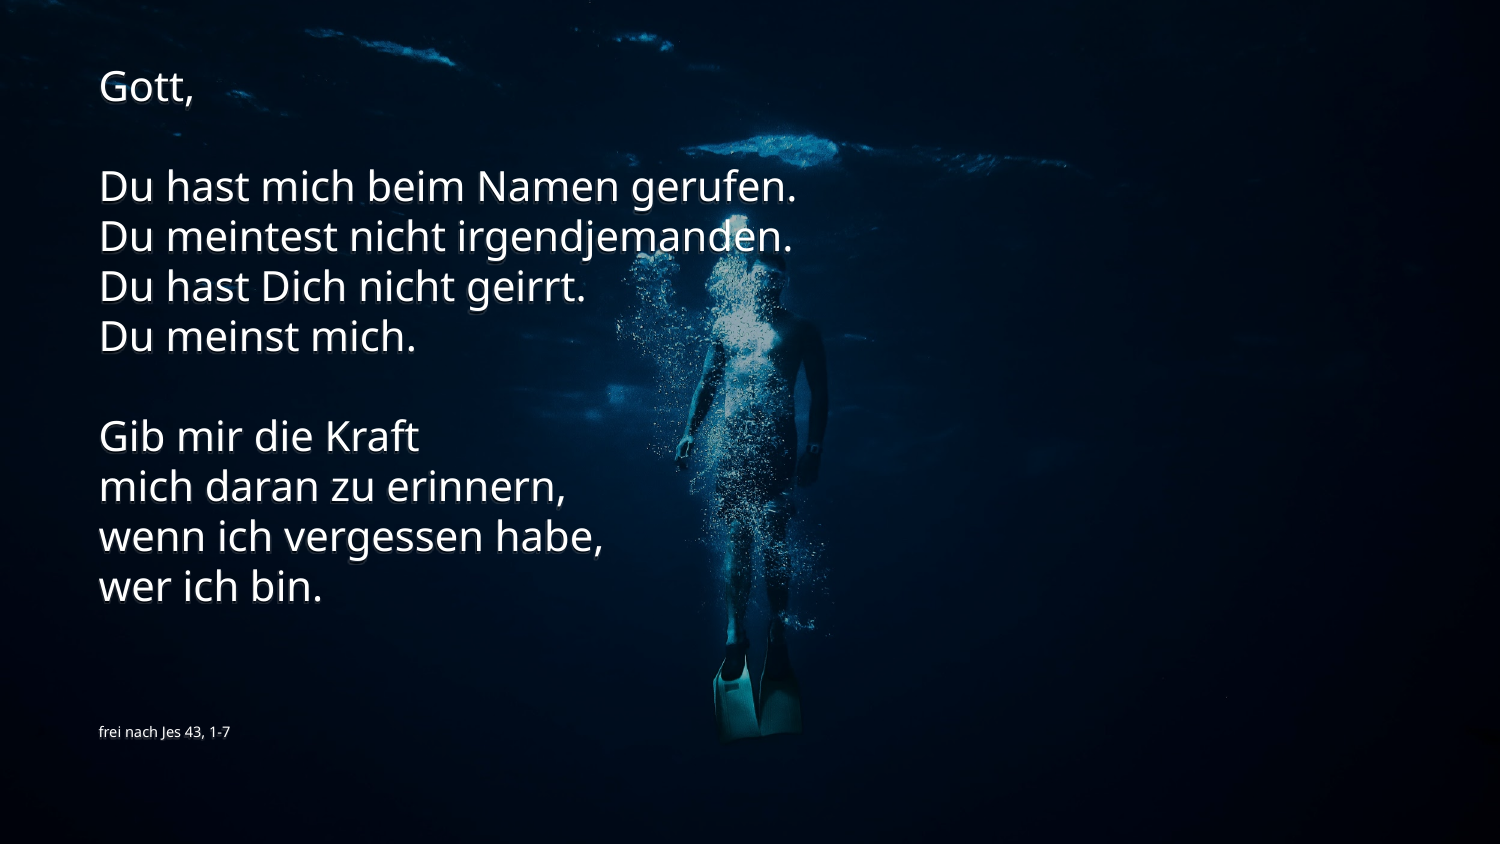

Gott,
Du hast mich beim Namen gerufen.
Du meintest nicht irgendjemanden.
Du hast Dich nicht geirrt.
Du meinst mich.
Gib mir die Kraft
mich daran zu erinnern,
wenn ich vergessen habe,
wer ich bin.
frei nach Jes 43, 1-7